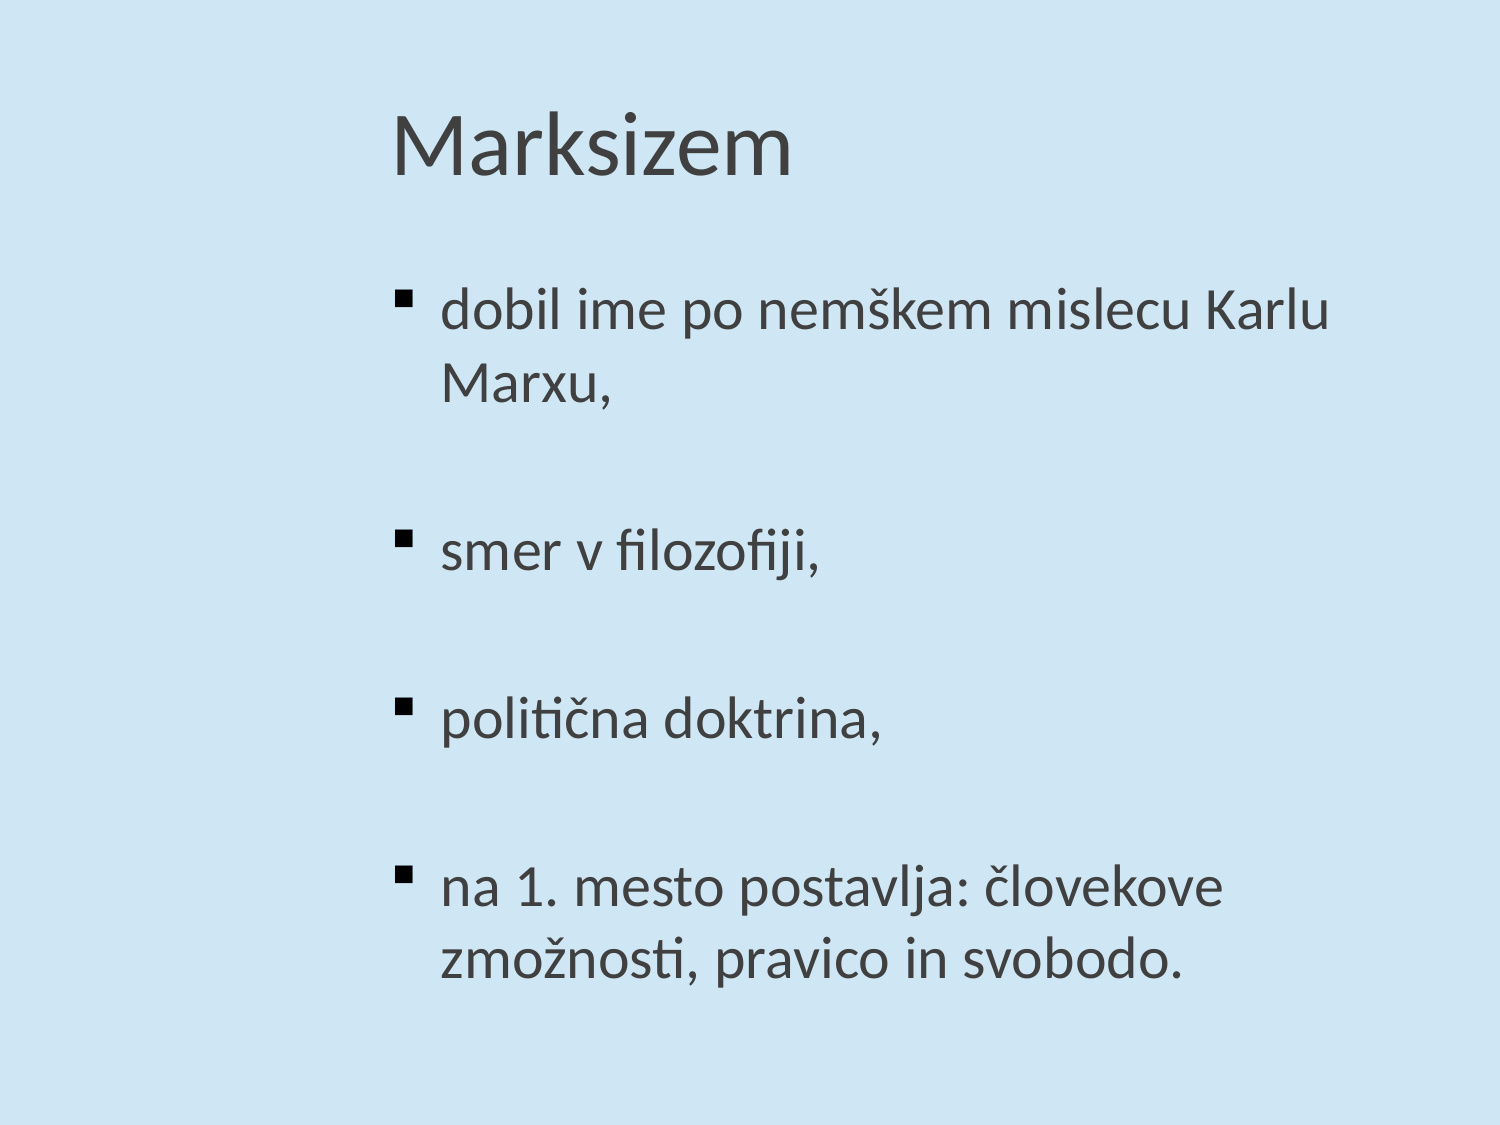

# Marksizem
dobil ime po nemškem mislecu Karlu Marxu,
smer v filozofiji,
politična doktrina,
na 1. mesto postavlja: človekove zmožnosti, pravico in svobodo.